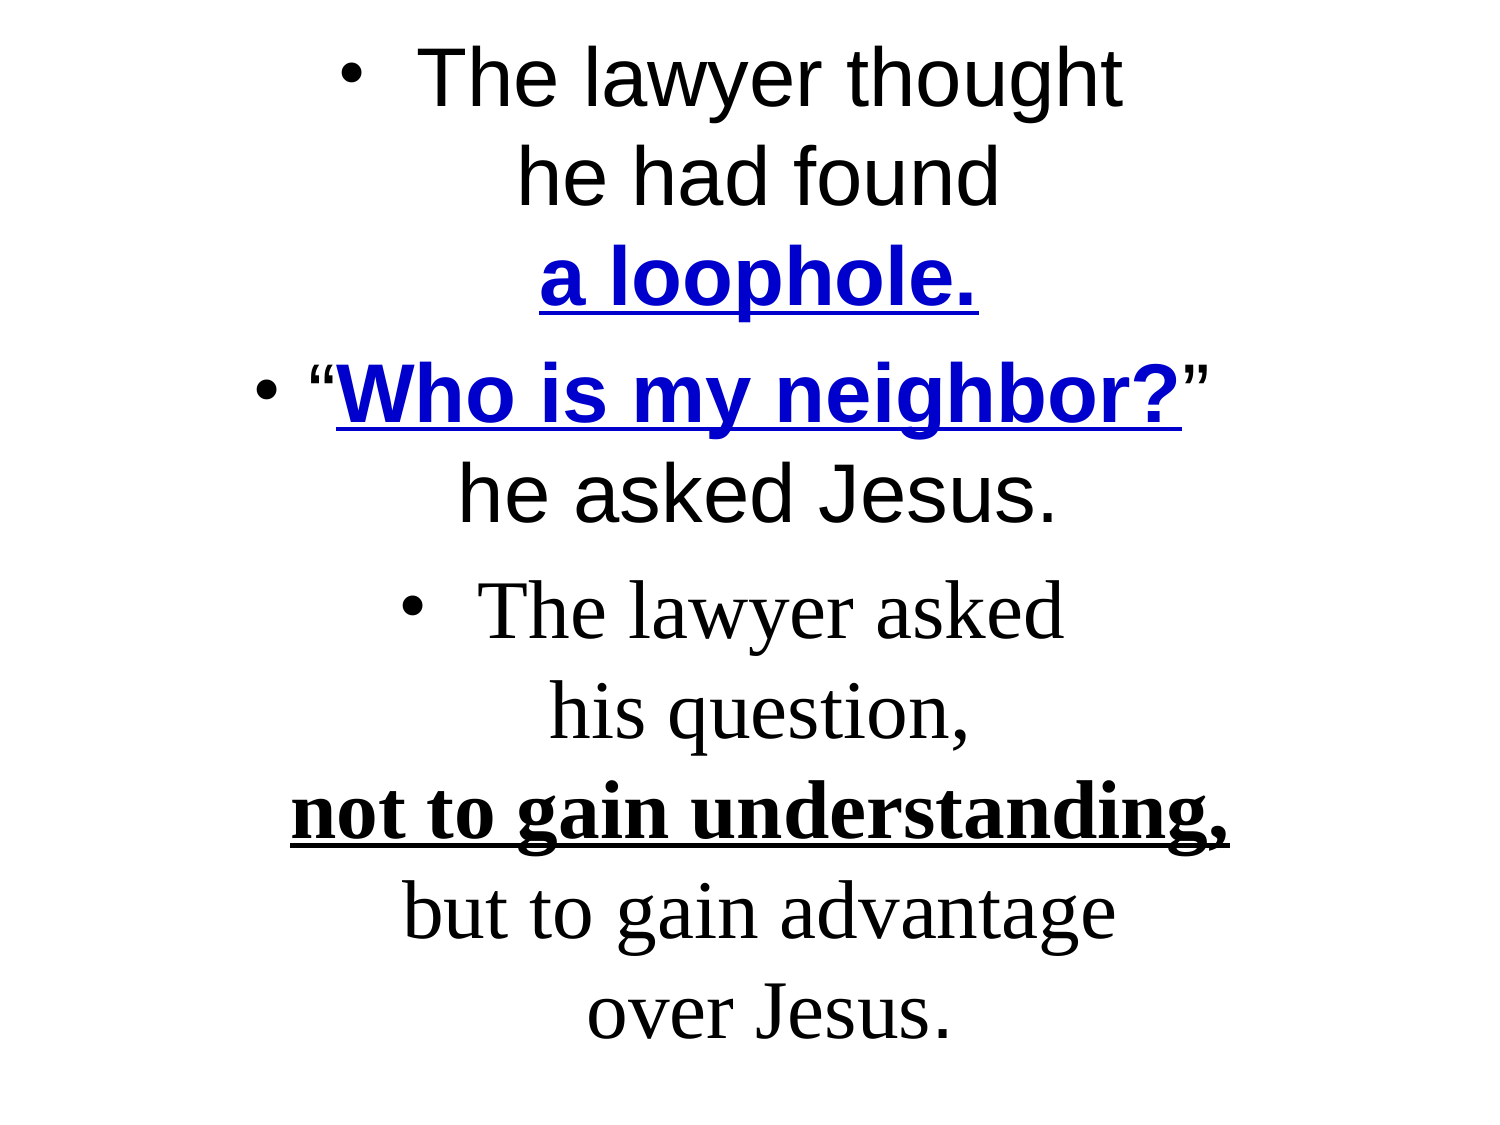

# The lawyer thought he had found a loophole.
“Who is my neighbor?”
he asked Jesus.
 The lawyer asked
his question,
not to gain understanding,
but to gain advantage
over Jesus.
31